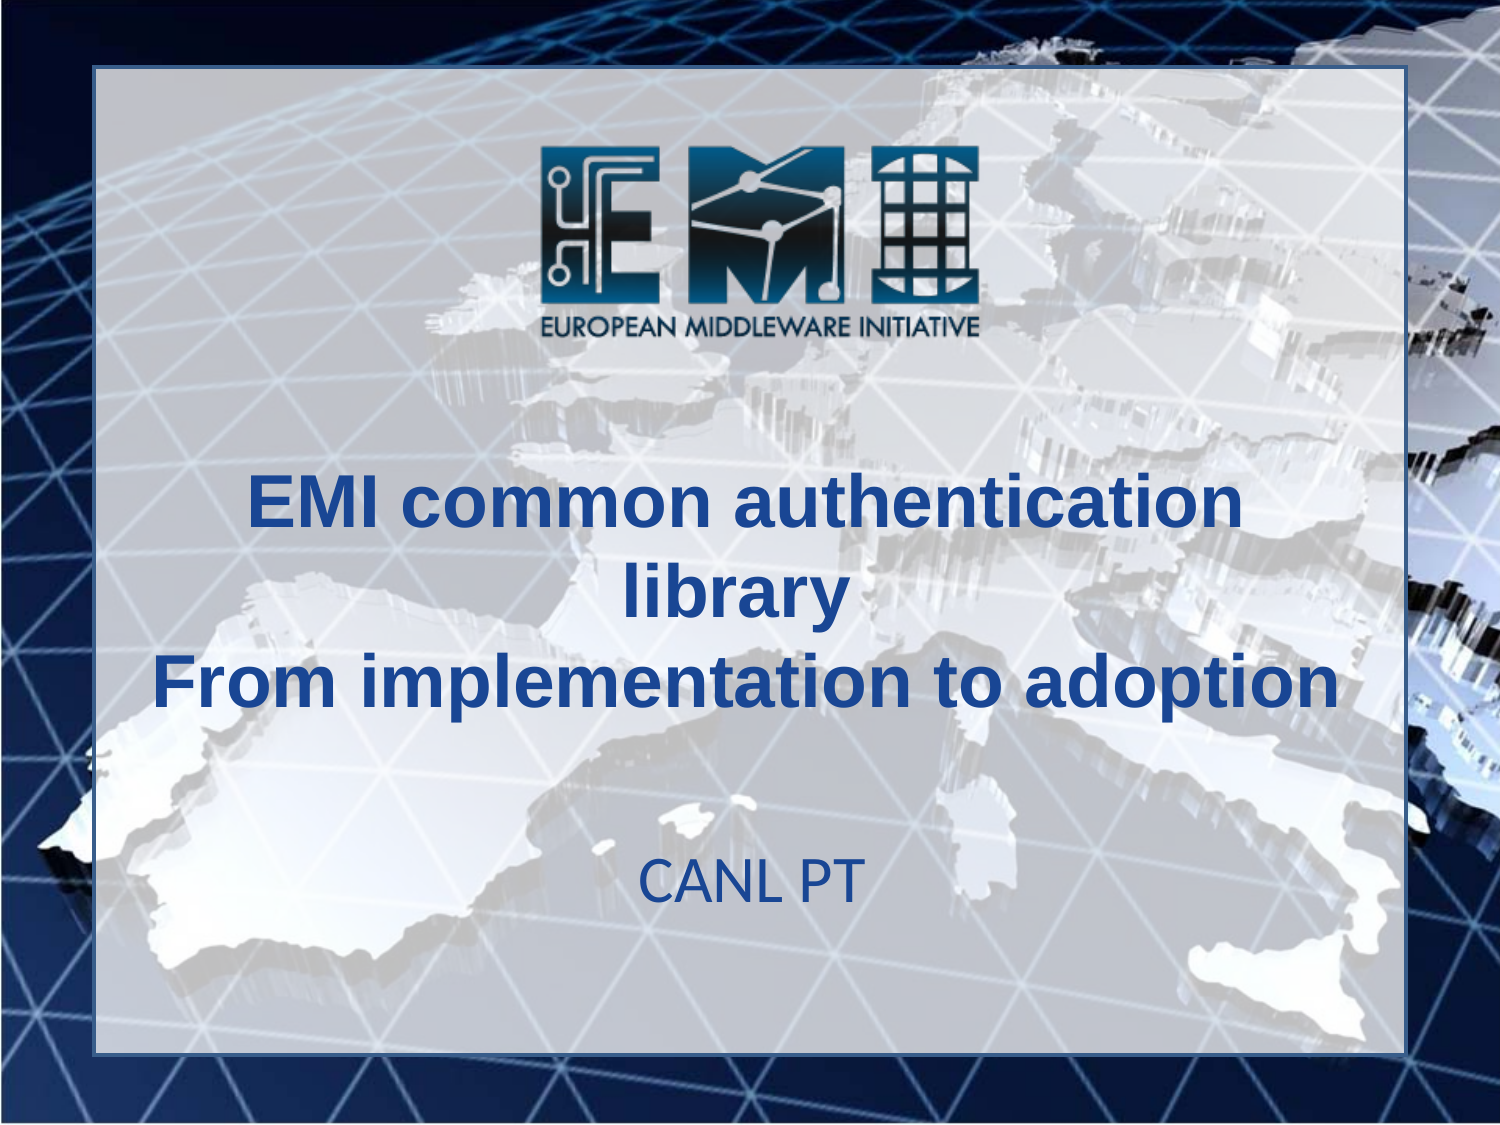

# EMI common authentication library From implementation to adoption
CANL PT